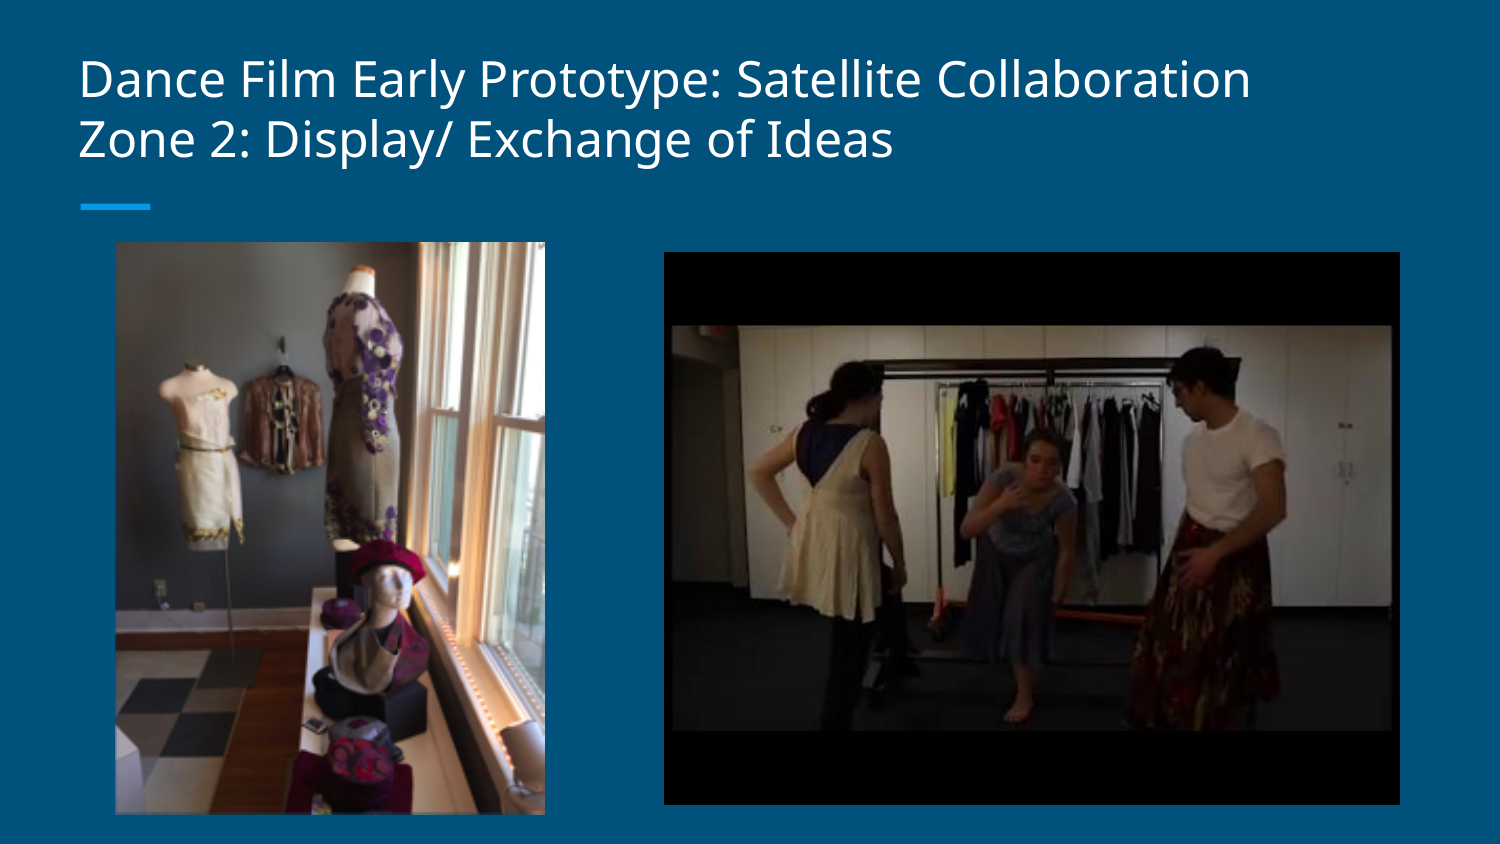

# Dance Film Early Prototype: Satellite Collaboration Zone 2: Display/ Exchange of Ideas